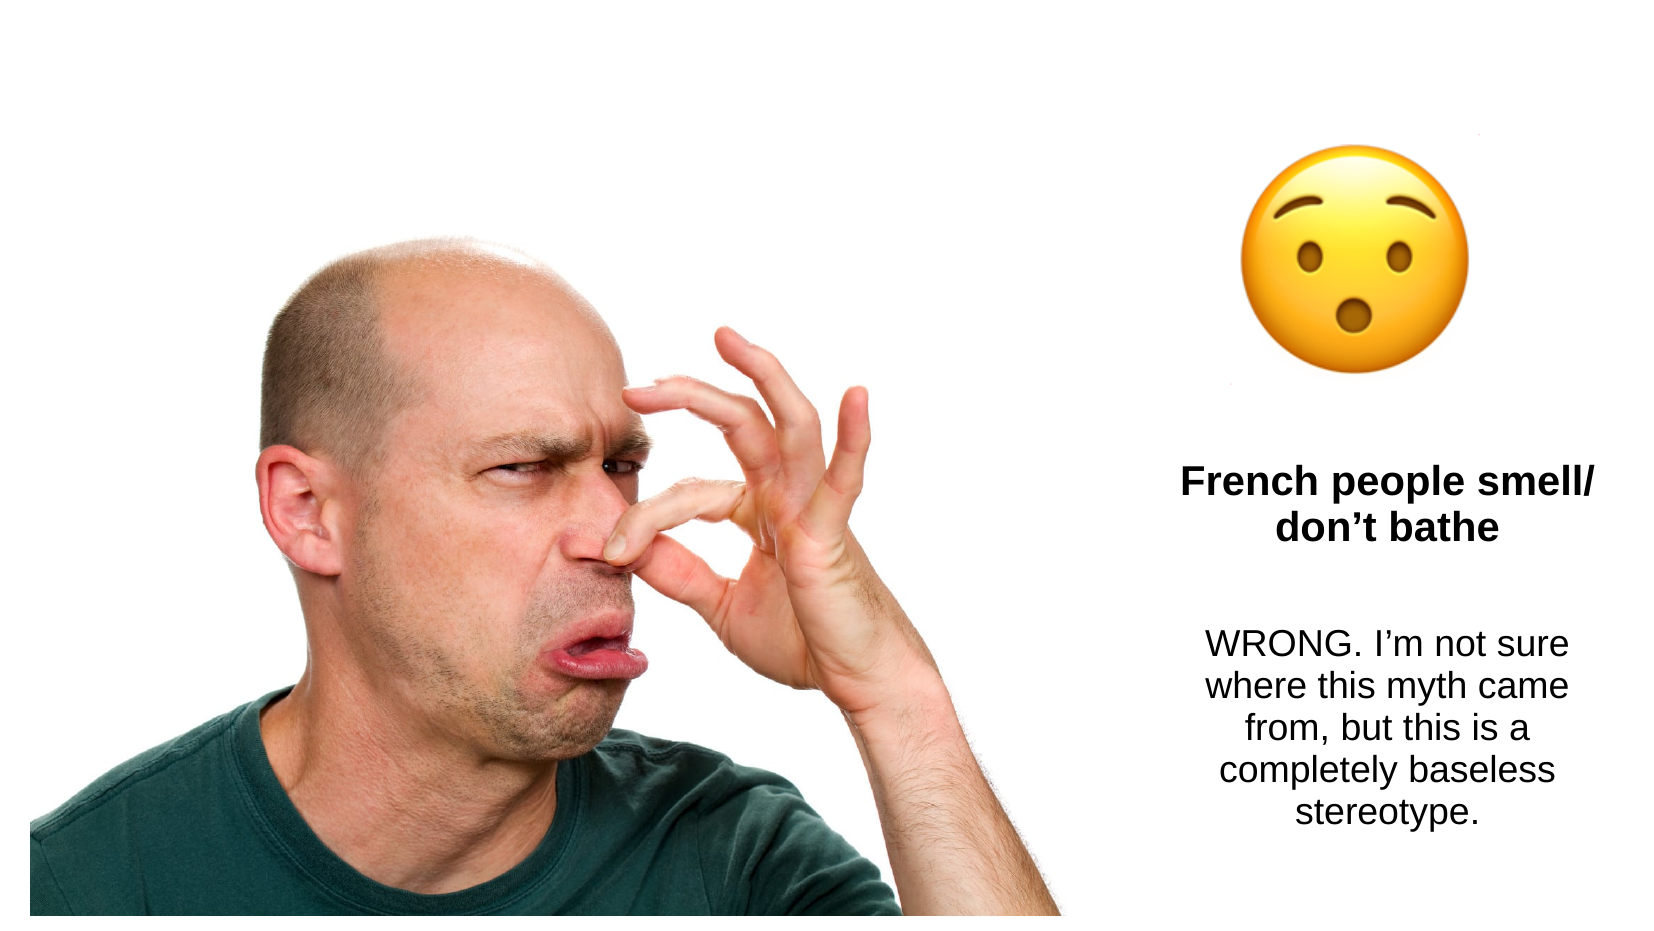

French people smell/ don’t bathe
WRONG. I’m not sure where this myth came from, but this is a completely baseless stereotype.